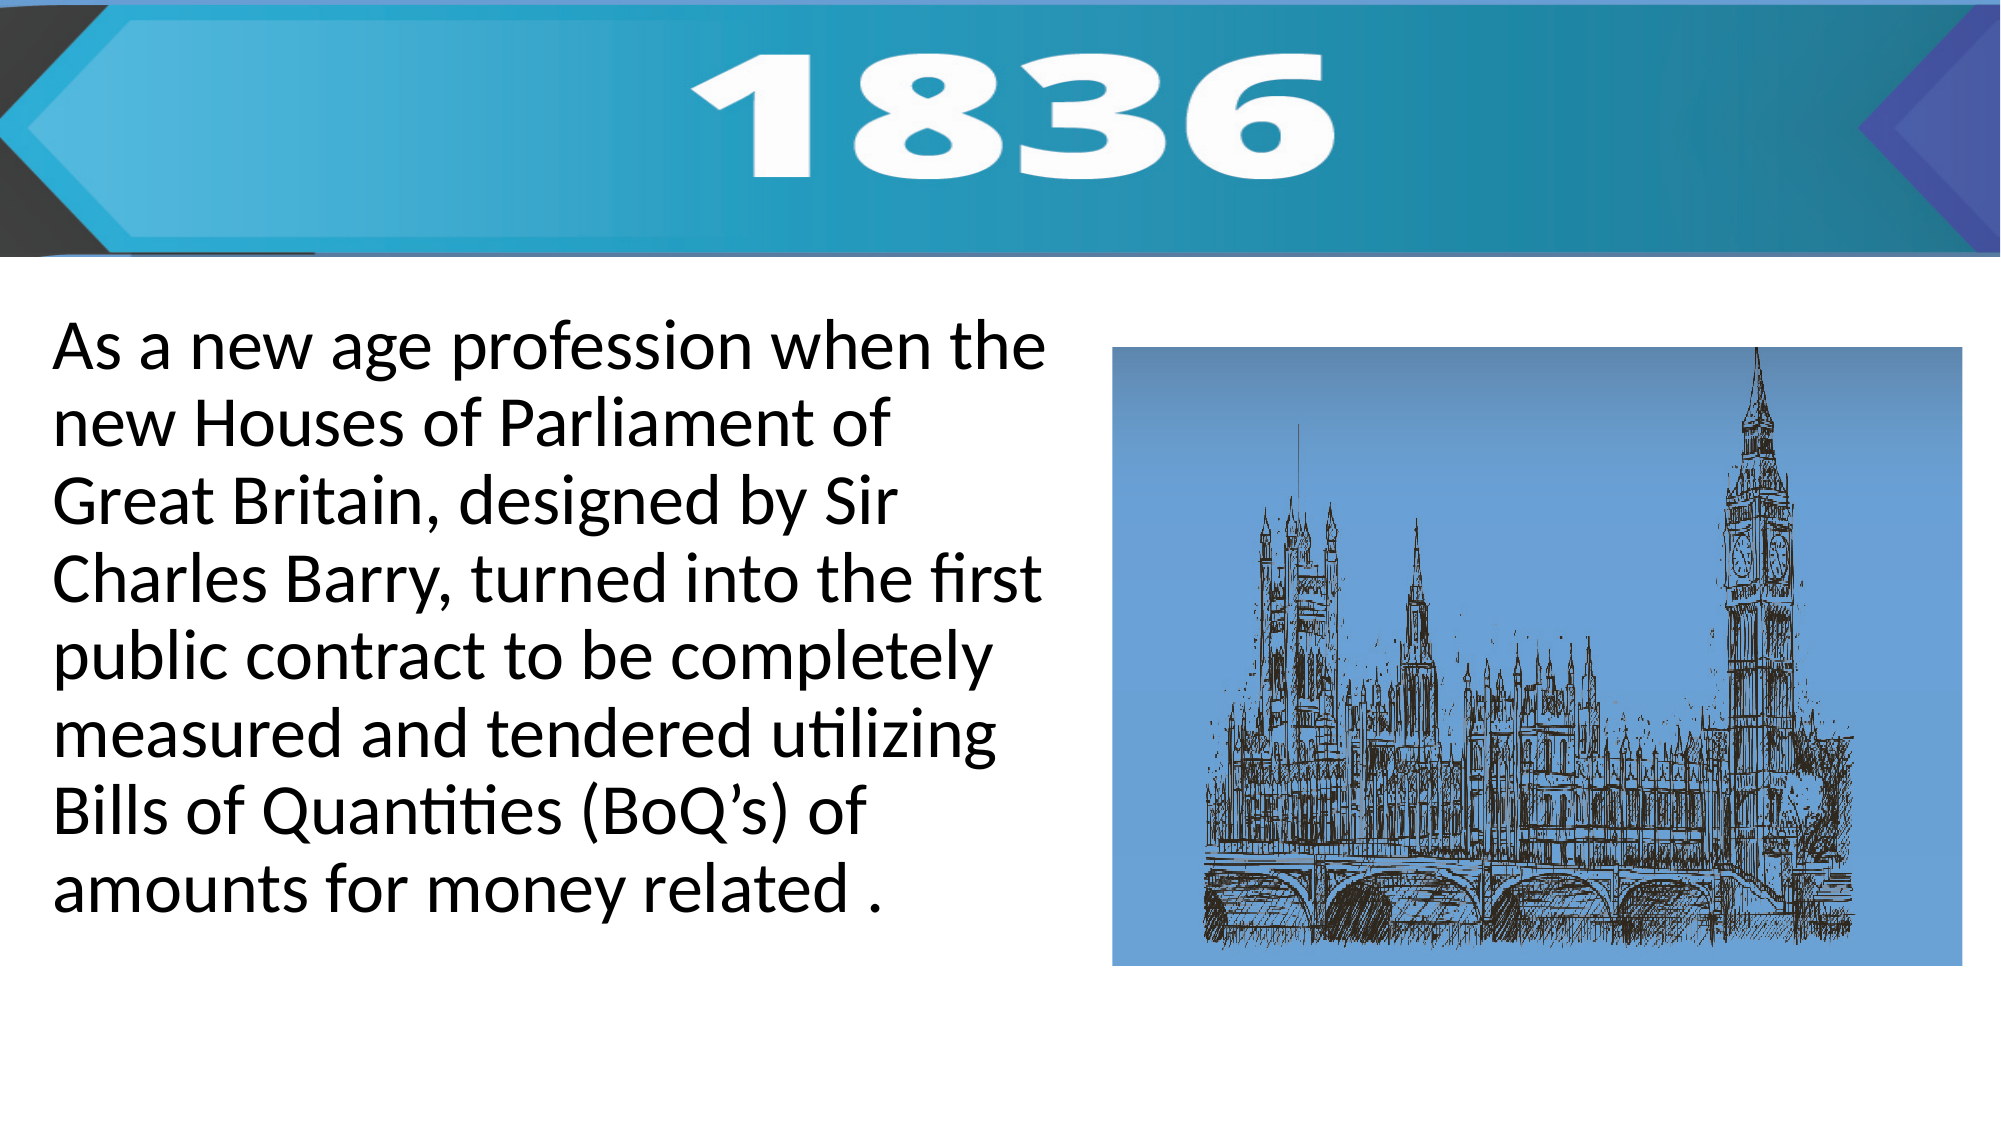

# As a new age profession when the new Houses of Parliament of Great Britain, designed by Sir Charles Barry, turned into the first public contract to be completely measured and tendered utilizing Bills of Quantities (BoQ’s) of amounts for money related .